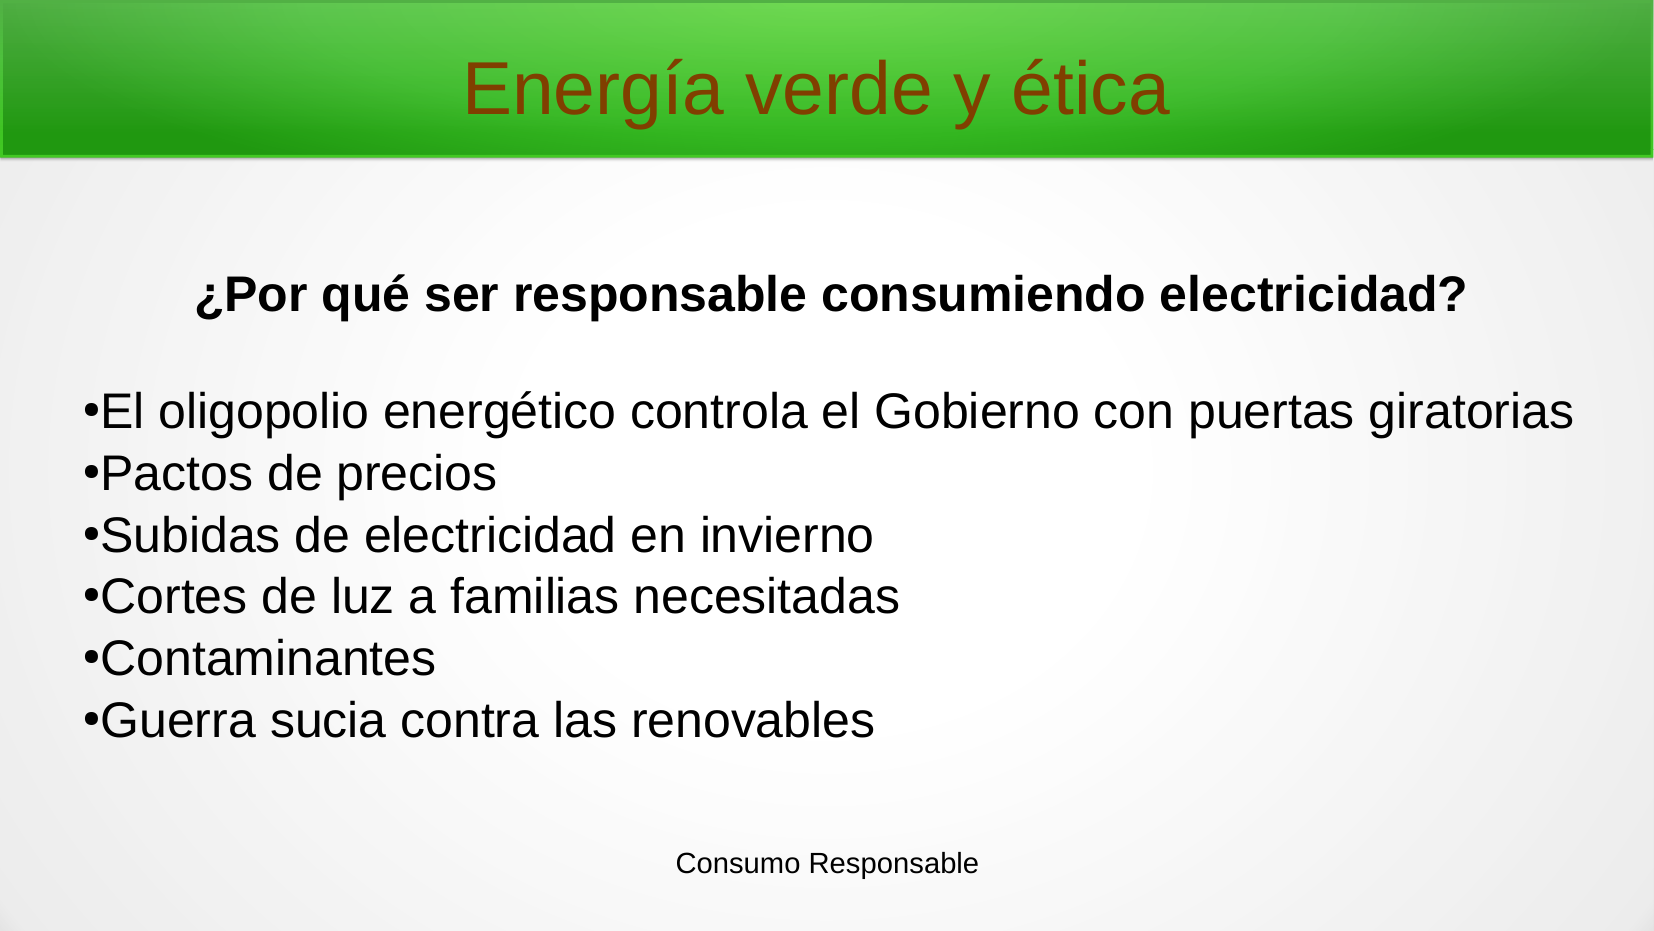

# Energía verde y ética
¿Por qué ser responsable consumiendo electricidad?
El oligopolio energético controla el Gobierno con puertas giratorias
Pactos de precios
Subidas de electricidad en invierno
Cortes de luz a familias necesitadas
Contaminantes
Guerra sucia contra las renovables
Consumo Responsable